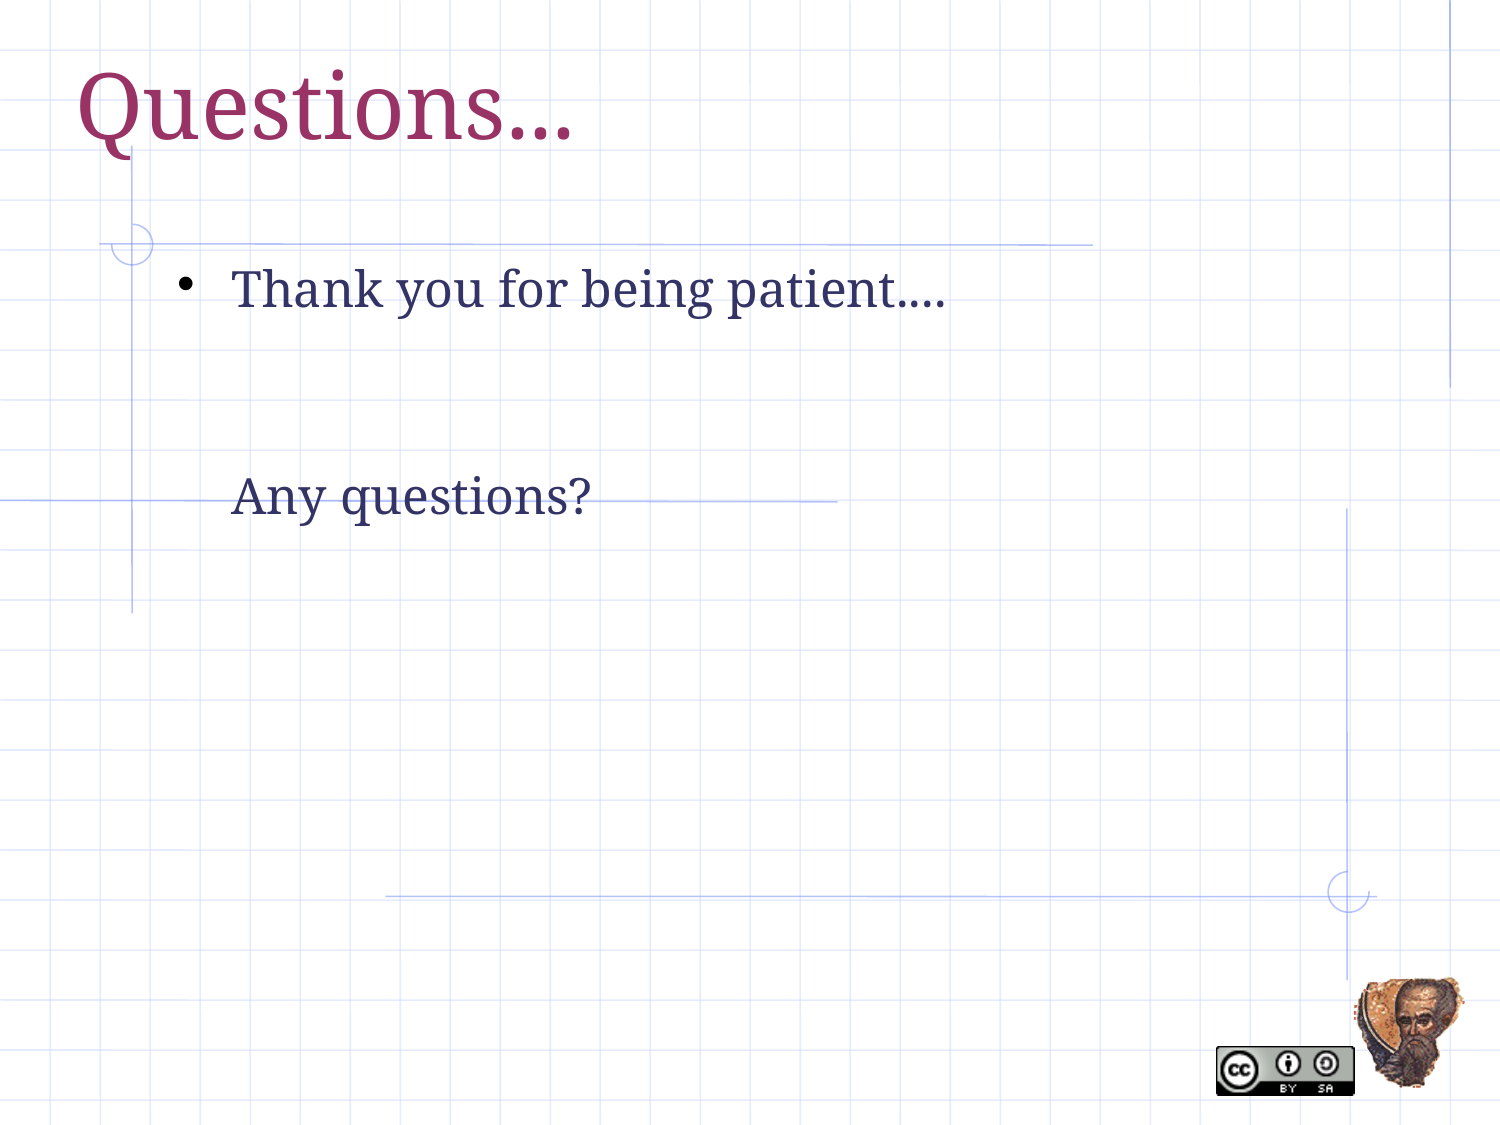

# Questions...
Thank you for being patient....
Any questions?